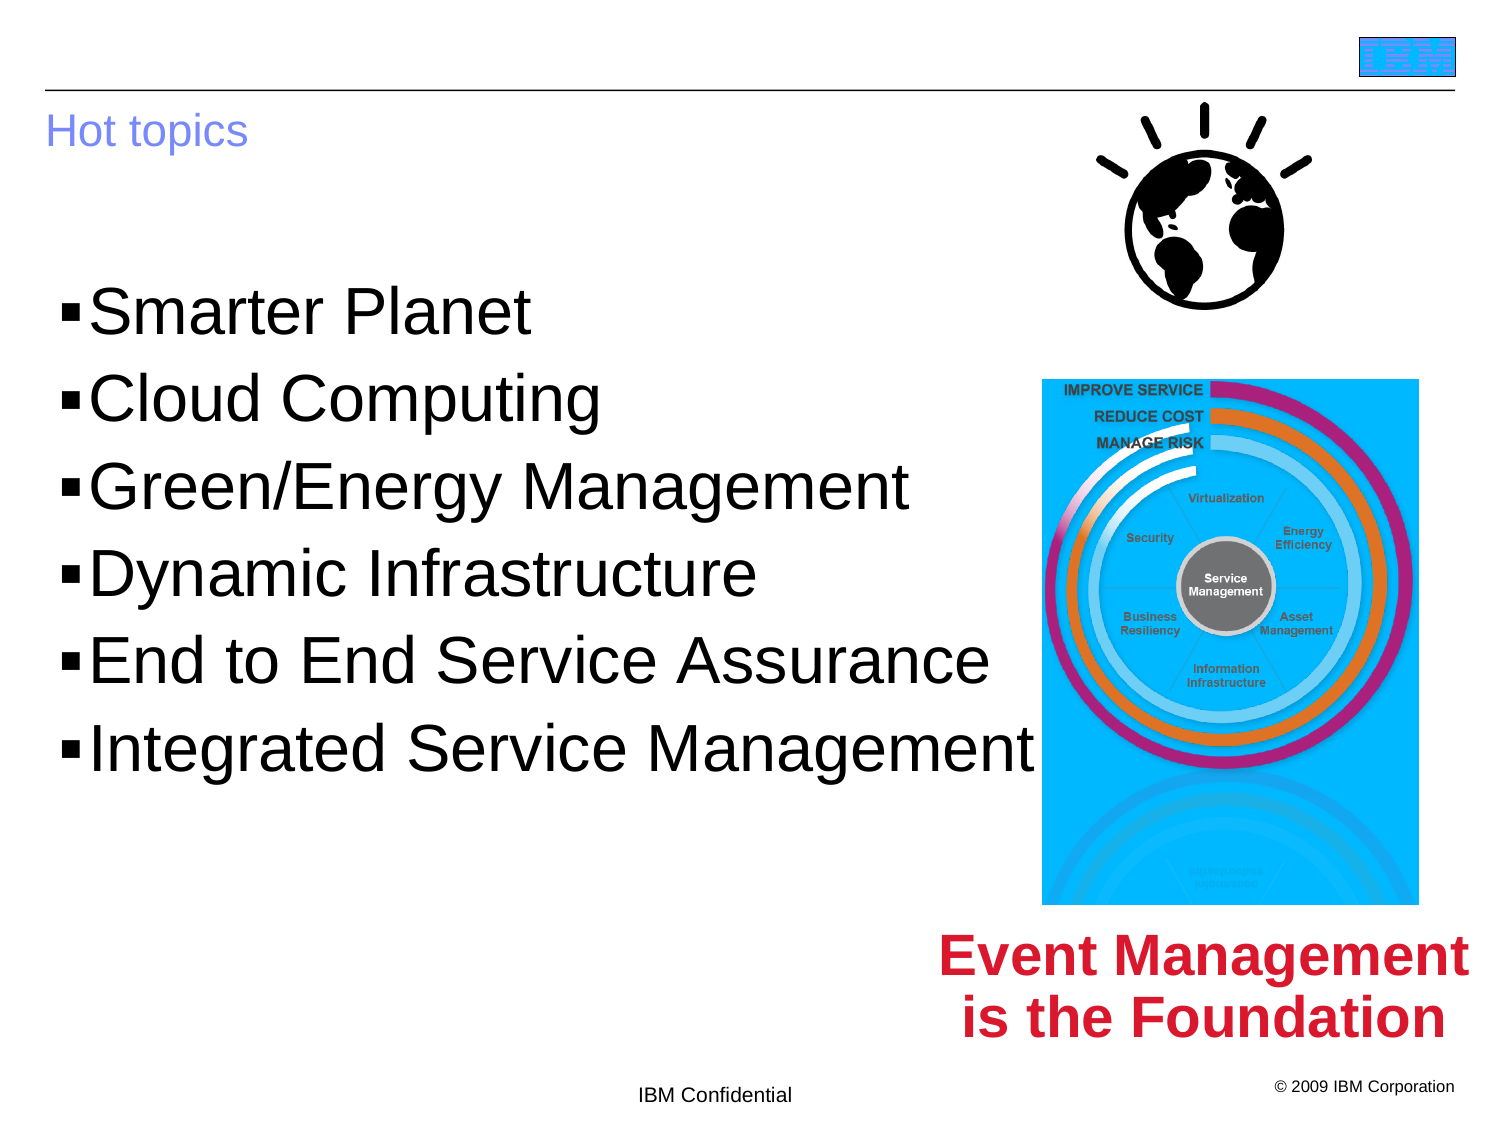

# Hot topics
Smarter Planet
Cloud Computing
Green/Energy Management
Dynamic Infrastructure
End to End Service Assurance
Integrated Service Management
Event Management is the Foundation